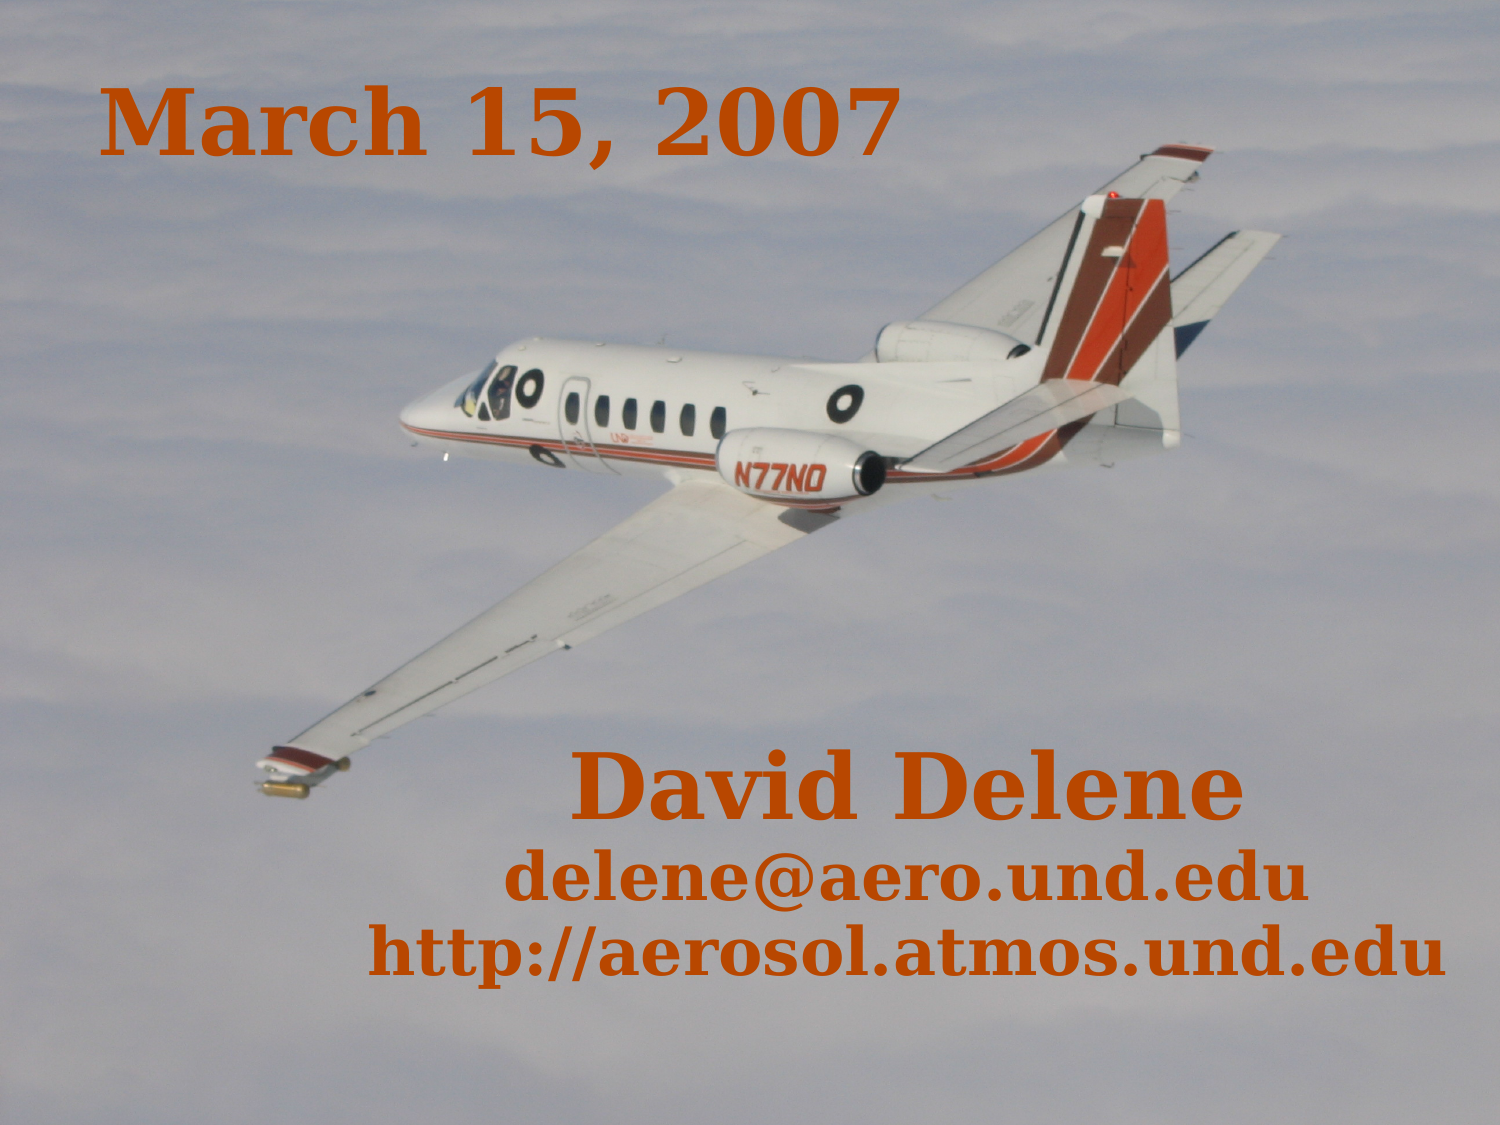

March 15, 2007
David Delene
delene@aero.und.edu
http://aerosol.atmos.und.edu